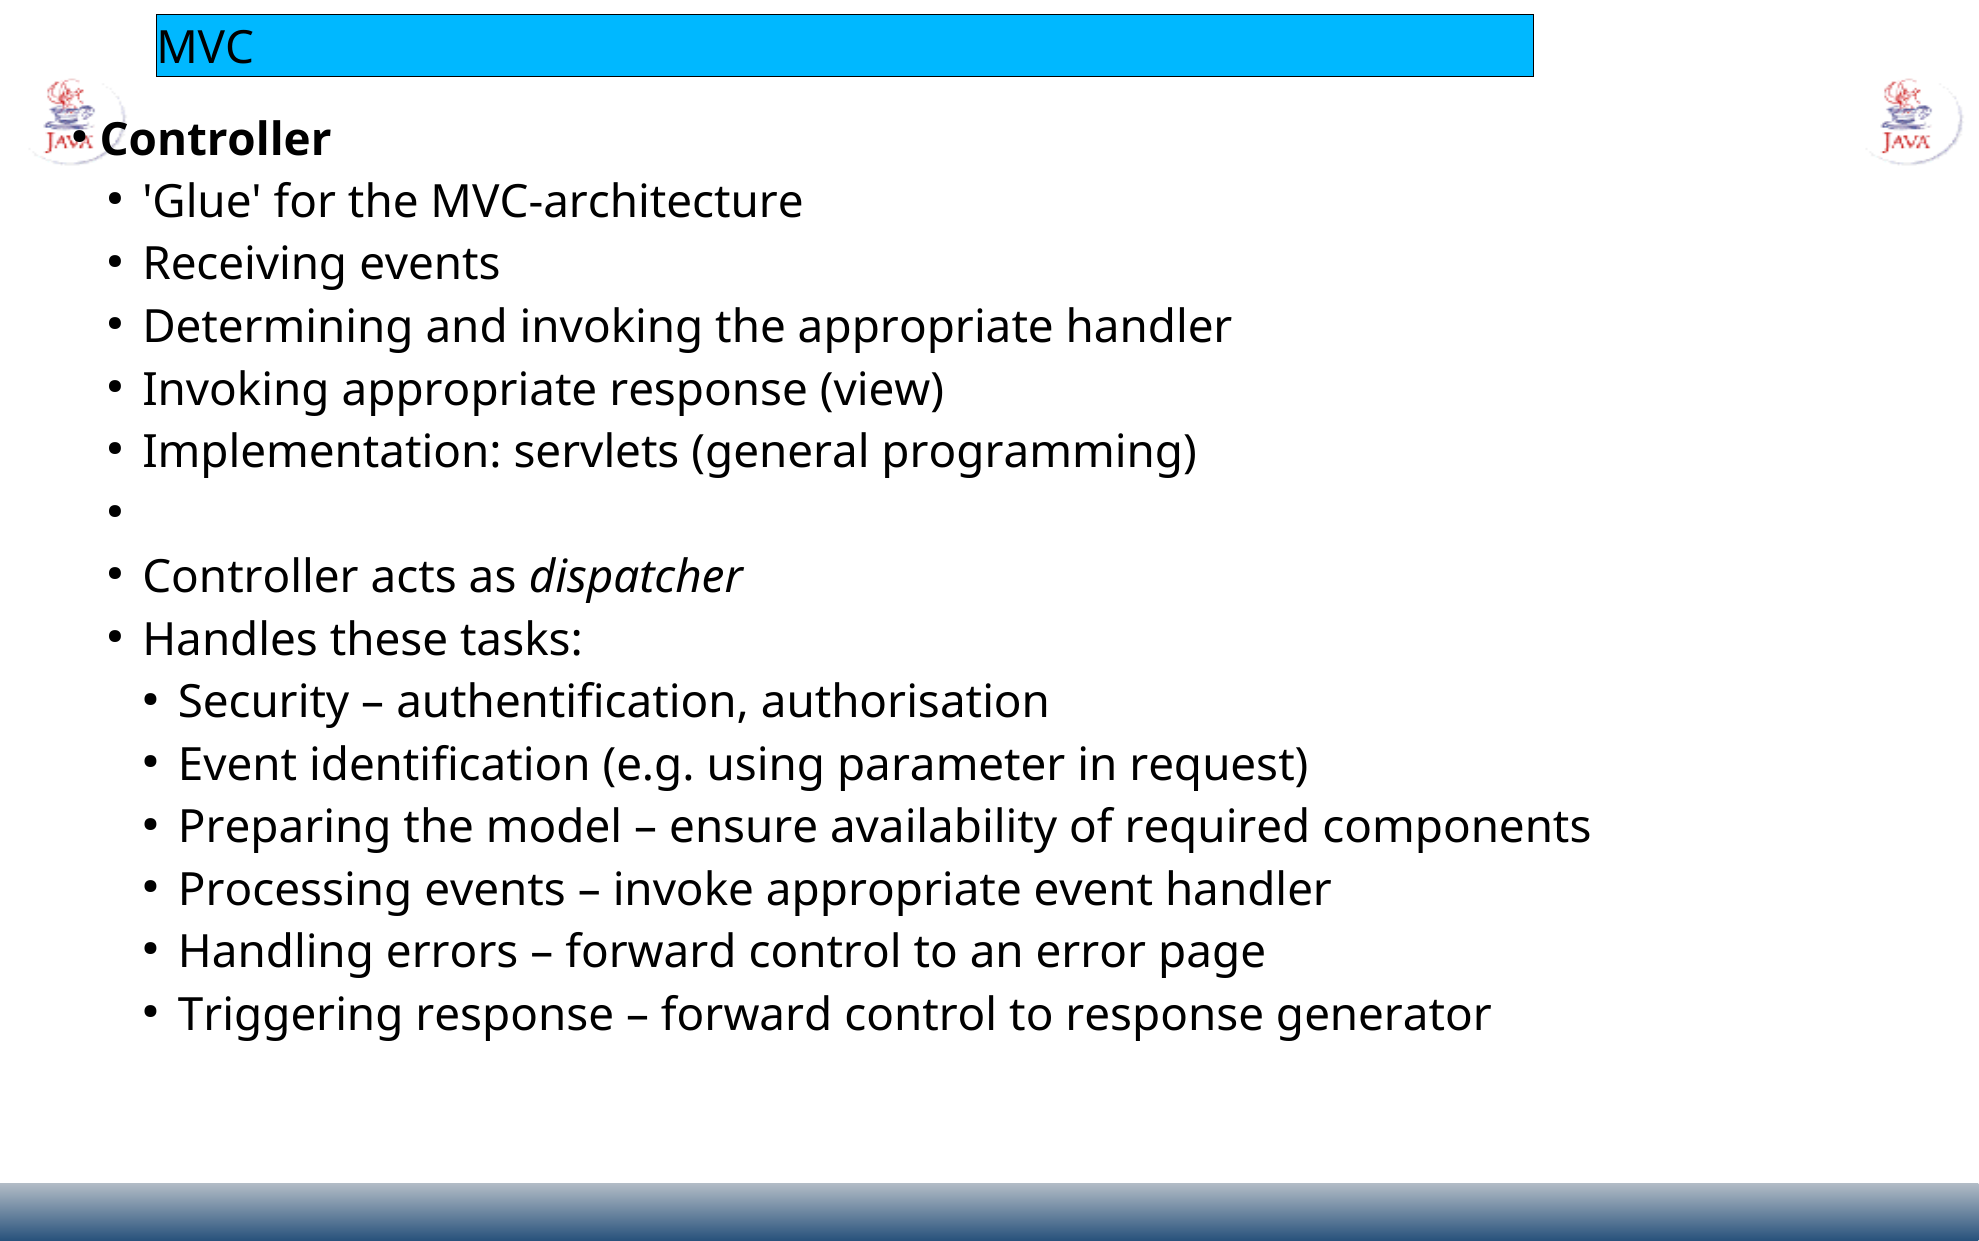

MVC
 Controller
'Glue' for the MVC-architecture
Receiving events
Determining and invoking the appropriate handler
Invoking appropriate response (view)
Implementation: servlets (general programming)
Controller acts as dispatcher
Handles these tasks:
Security – authentification, authorisation
Event identification (e.g. using parameter in request)
Preparing the model – ensure availability of required components
Processing events – invoke appropriate event handler
Handling errors – forward control to an error page
Triggering response – forward control to response generator